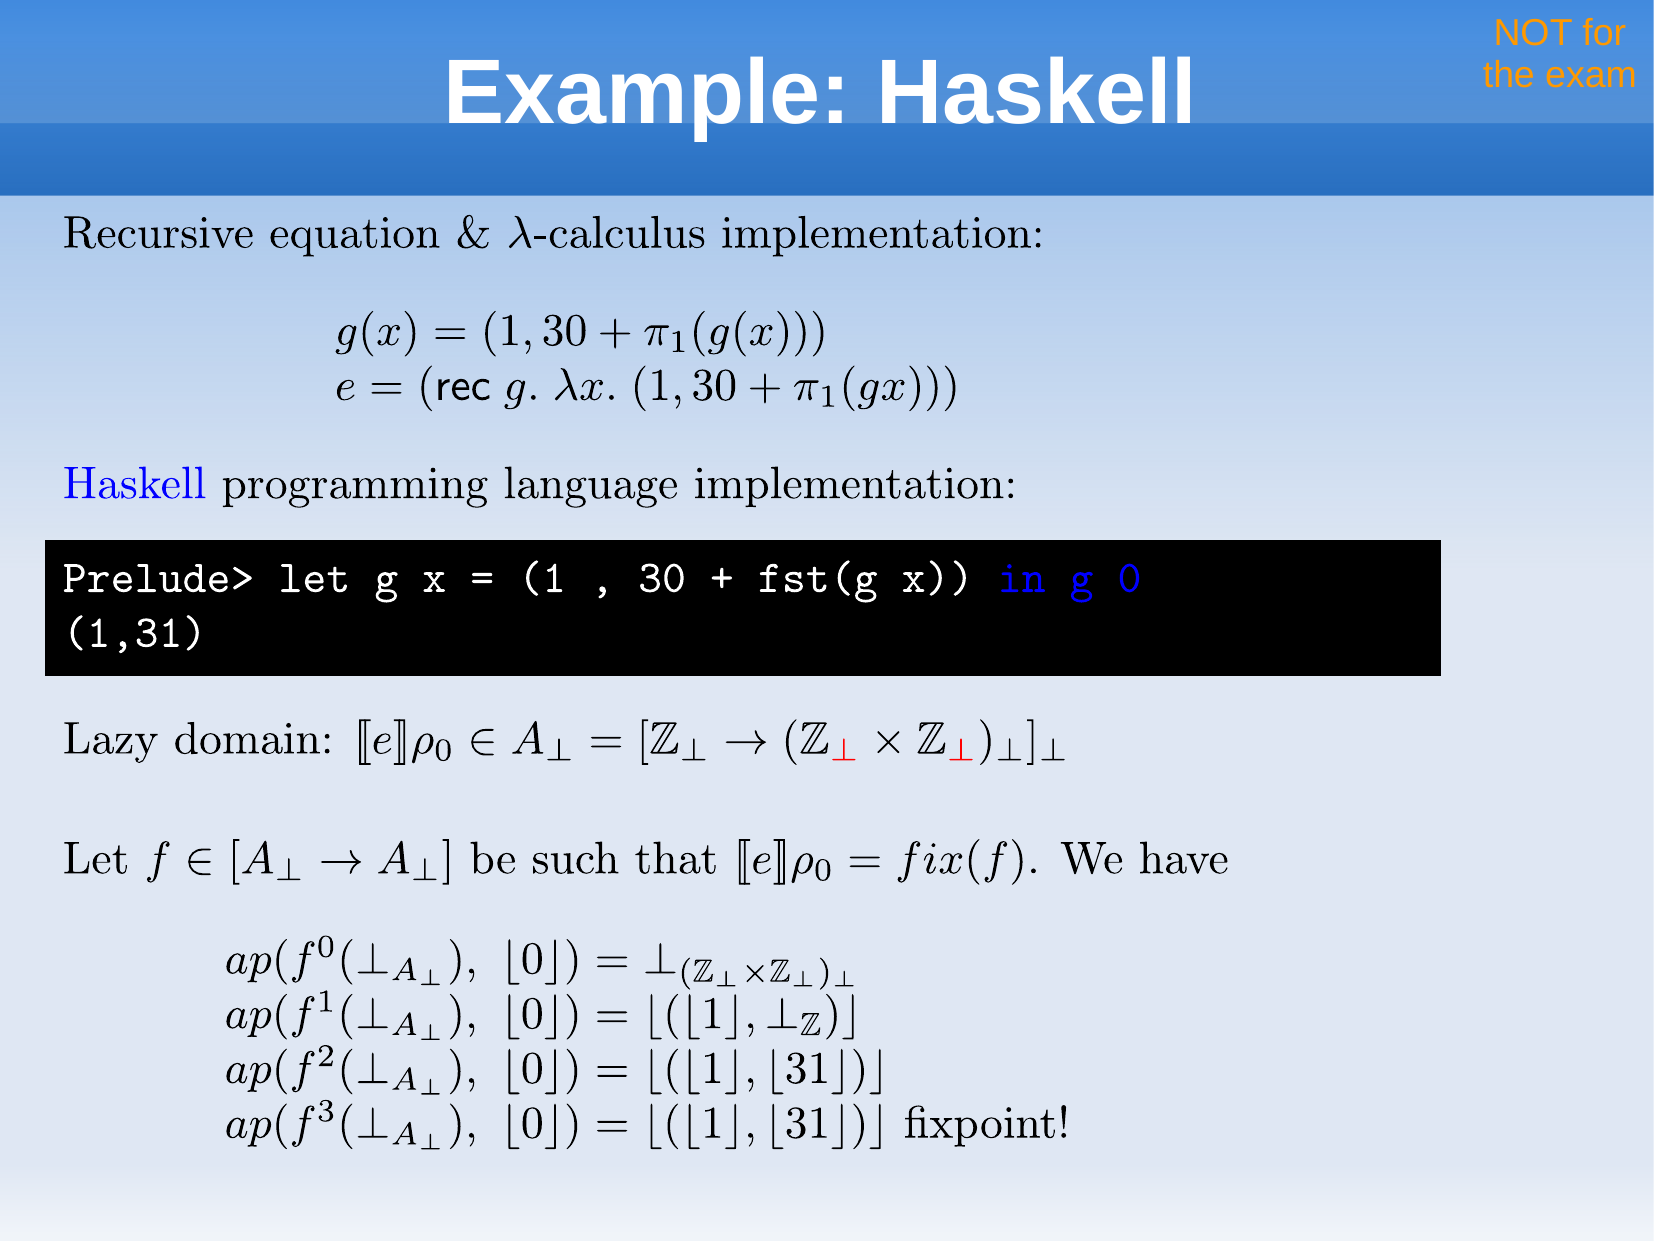

# Example: Haskell
NOT for
the exam